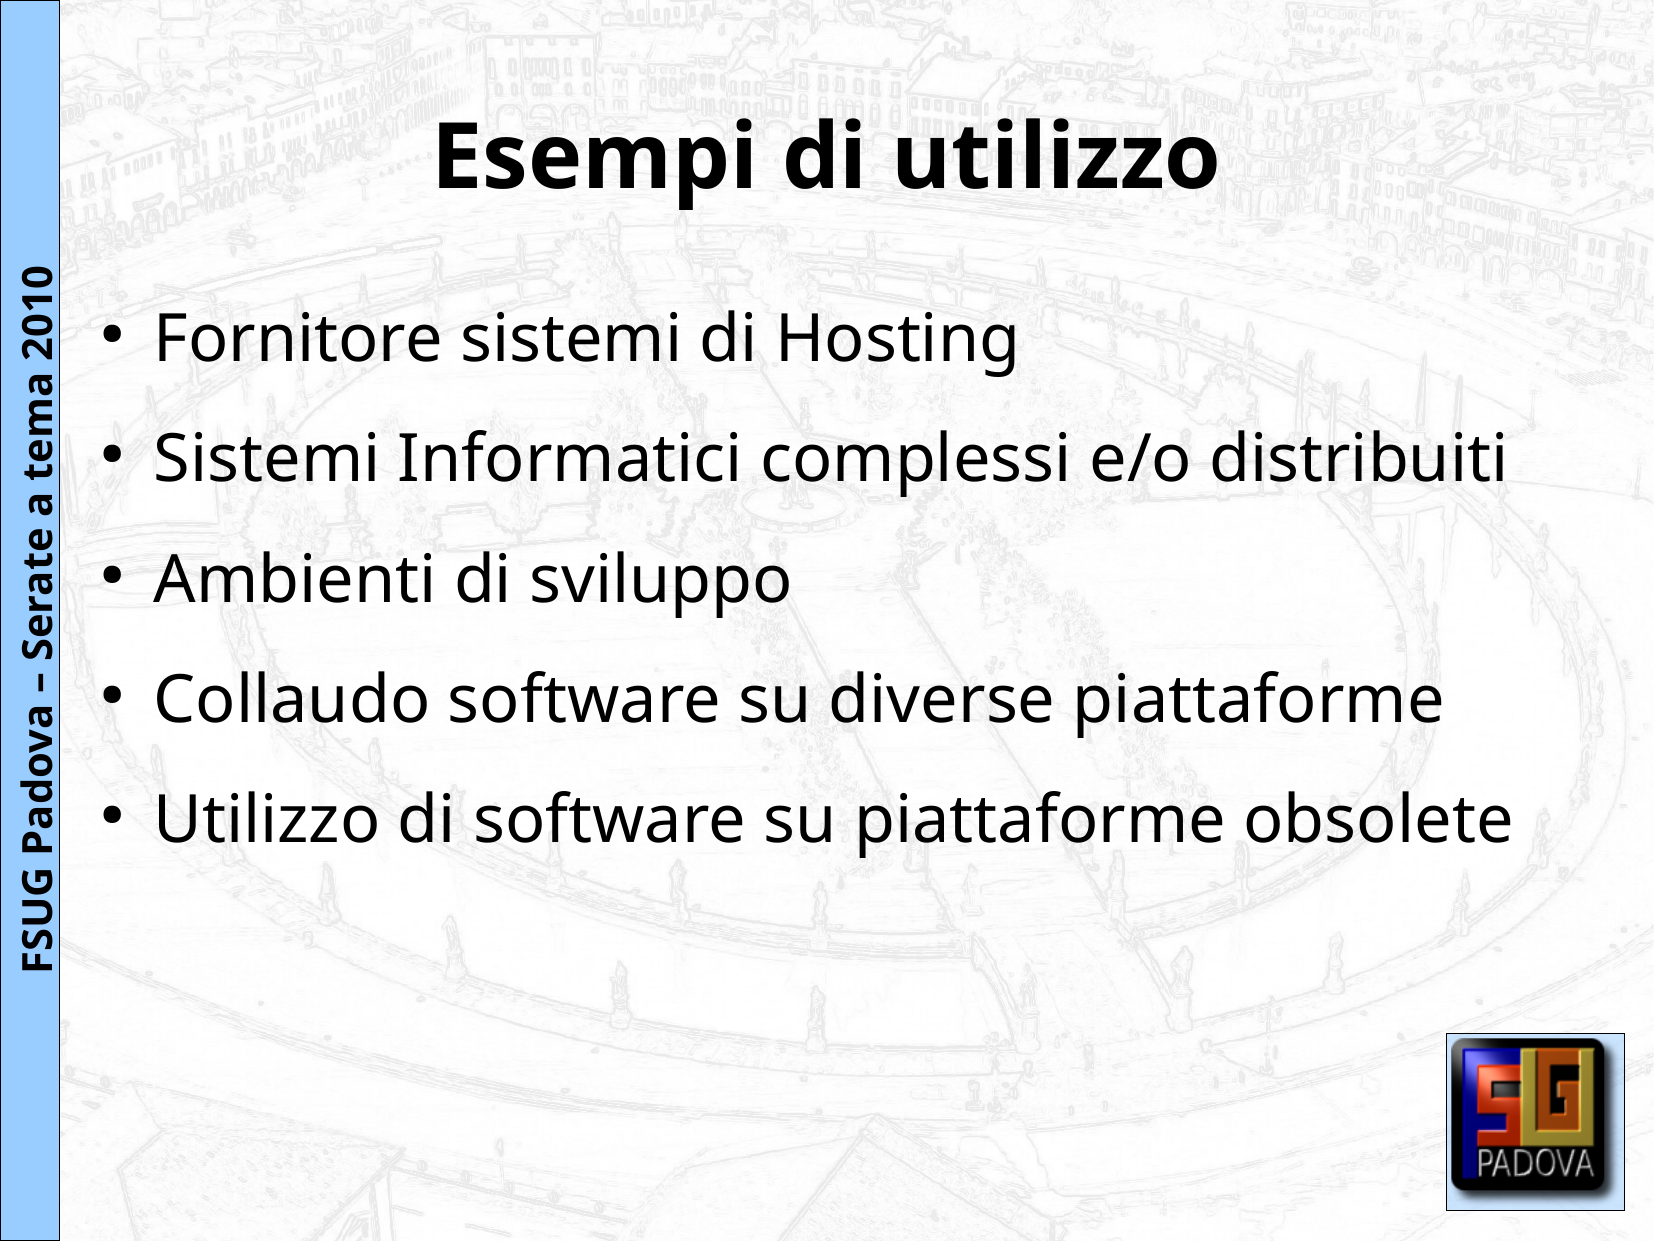

# Esempi di utilizzo
Fornitore sistemi di Hosting
Sistemi Informatici complessi e/o distribuiti
Ambienti di sviluppo
Collaudo software su diverse piattaforme
Utilizzo di software su piattaforme obsolete
FSUG Padova – Serate a tema 2010
FSUG Padova – Serate a tema 2010